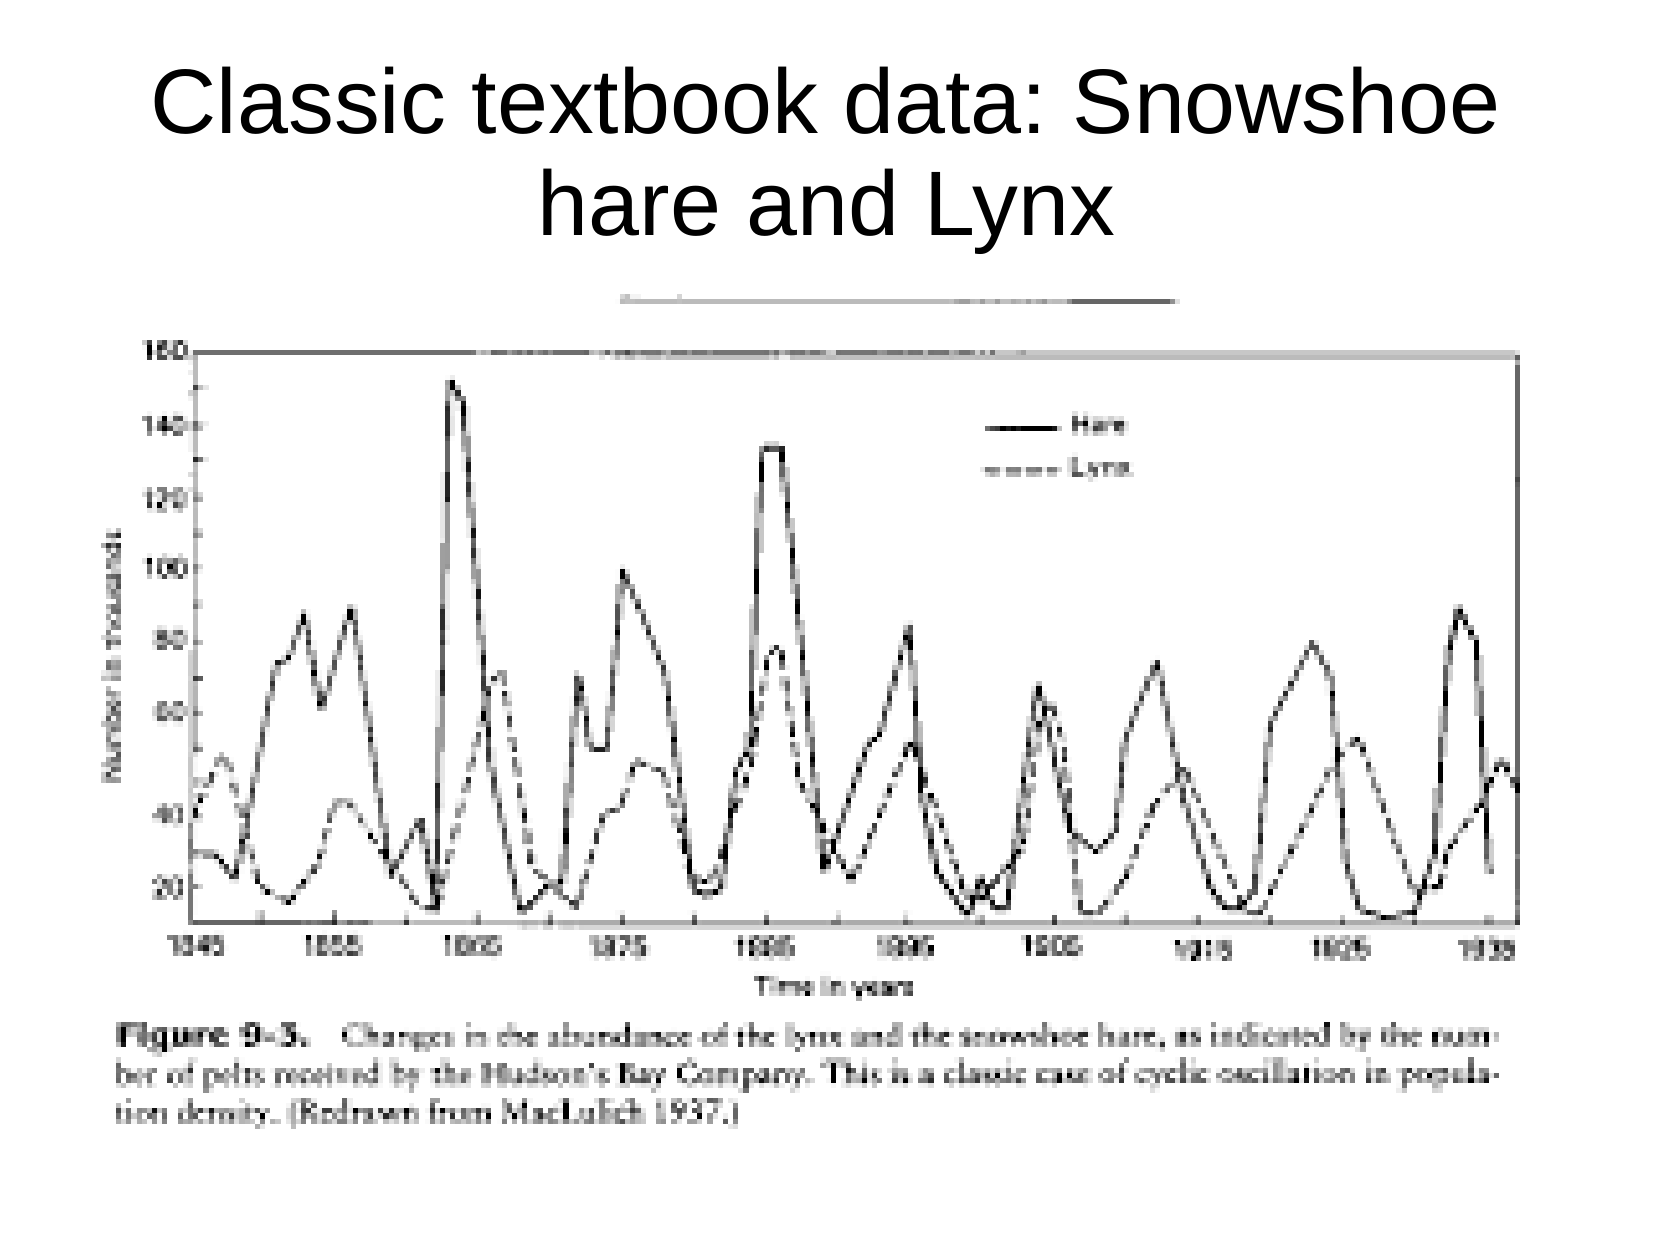

# Classic textbook data: Snowshoe hare and Lynx